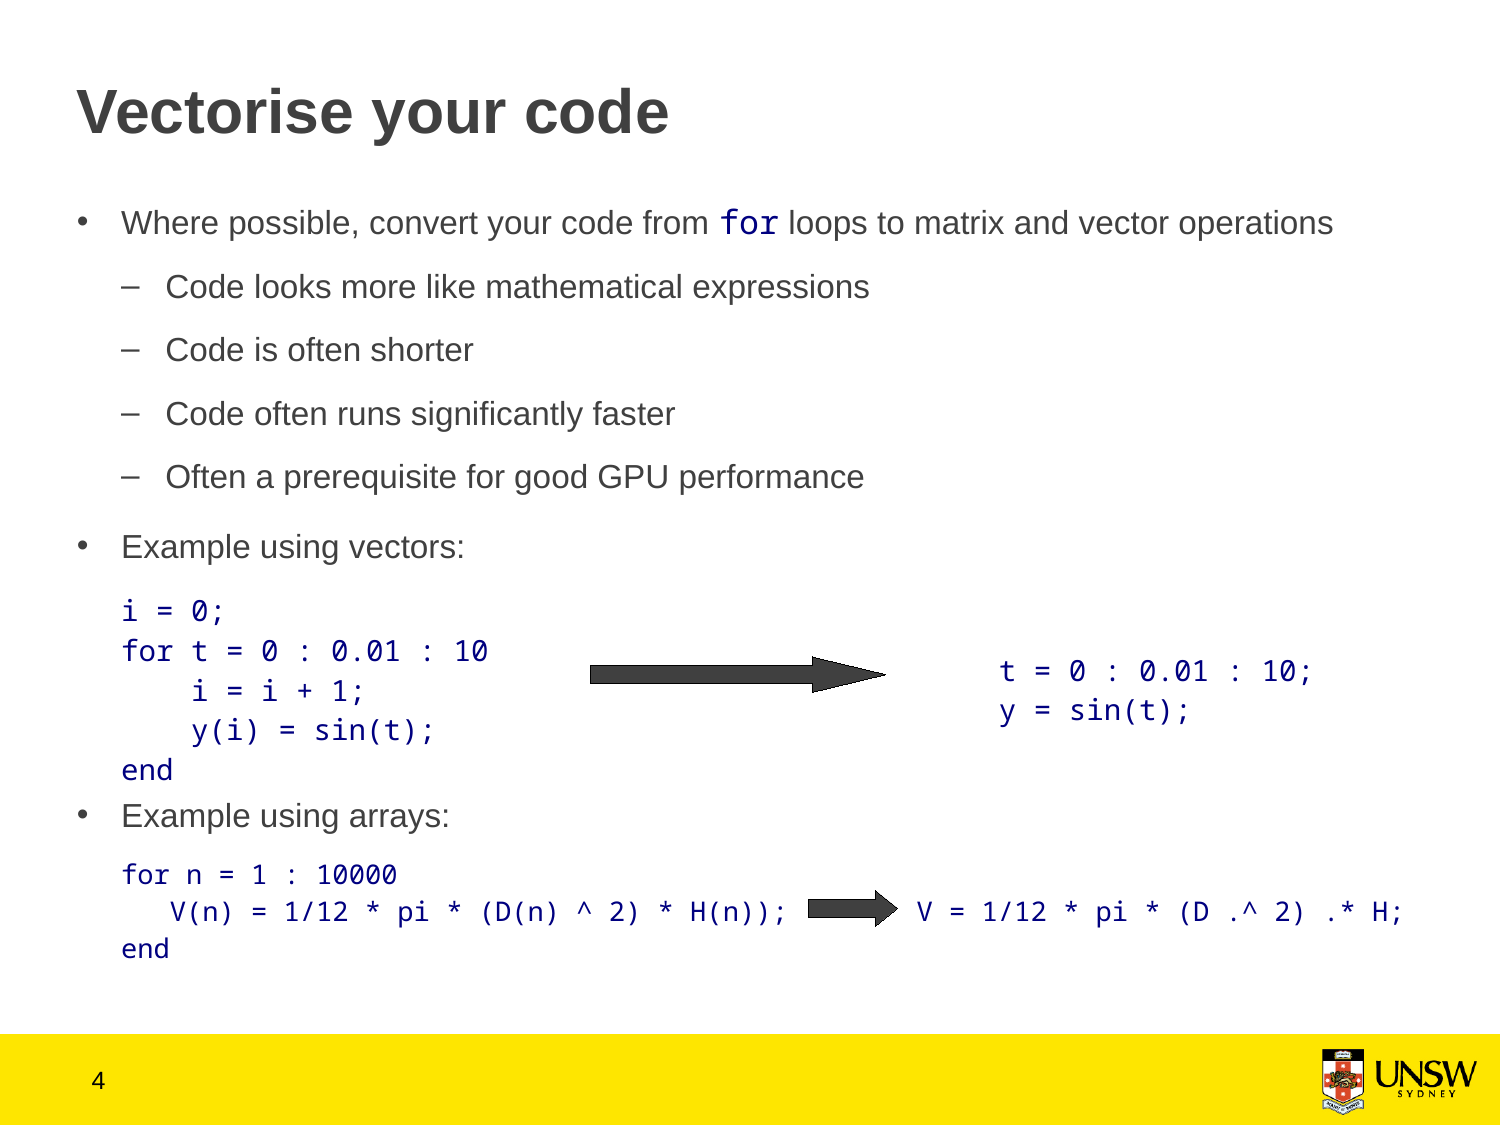

# Vectorise your code
Where possible, convert your code from for loops to matrix and vector operations
Code looks more like mathematical expressions
Code is often shorter
Code often runs significantly faster
Often a prerequisite for good GPU performance
Example using vectors:
Example using arrays:
| i = 0; for t = 0 : 0.01 : 10 i = i + 1; y(i) = sin(t); end | | t = 0 : 0.01 : 10; y = sin(t); |
| --- | --- | --- |
| for n = 1 : 10000 V(n) = 1/12 \* pi \* (D(n) ^ 2) \* H(n)); end | | V = 1/12 \* pi \* (D .^ 2) .\* H; |
| --- | --- | --- |